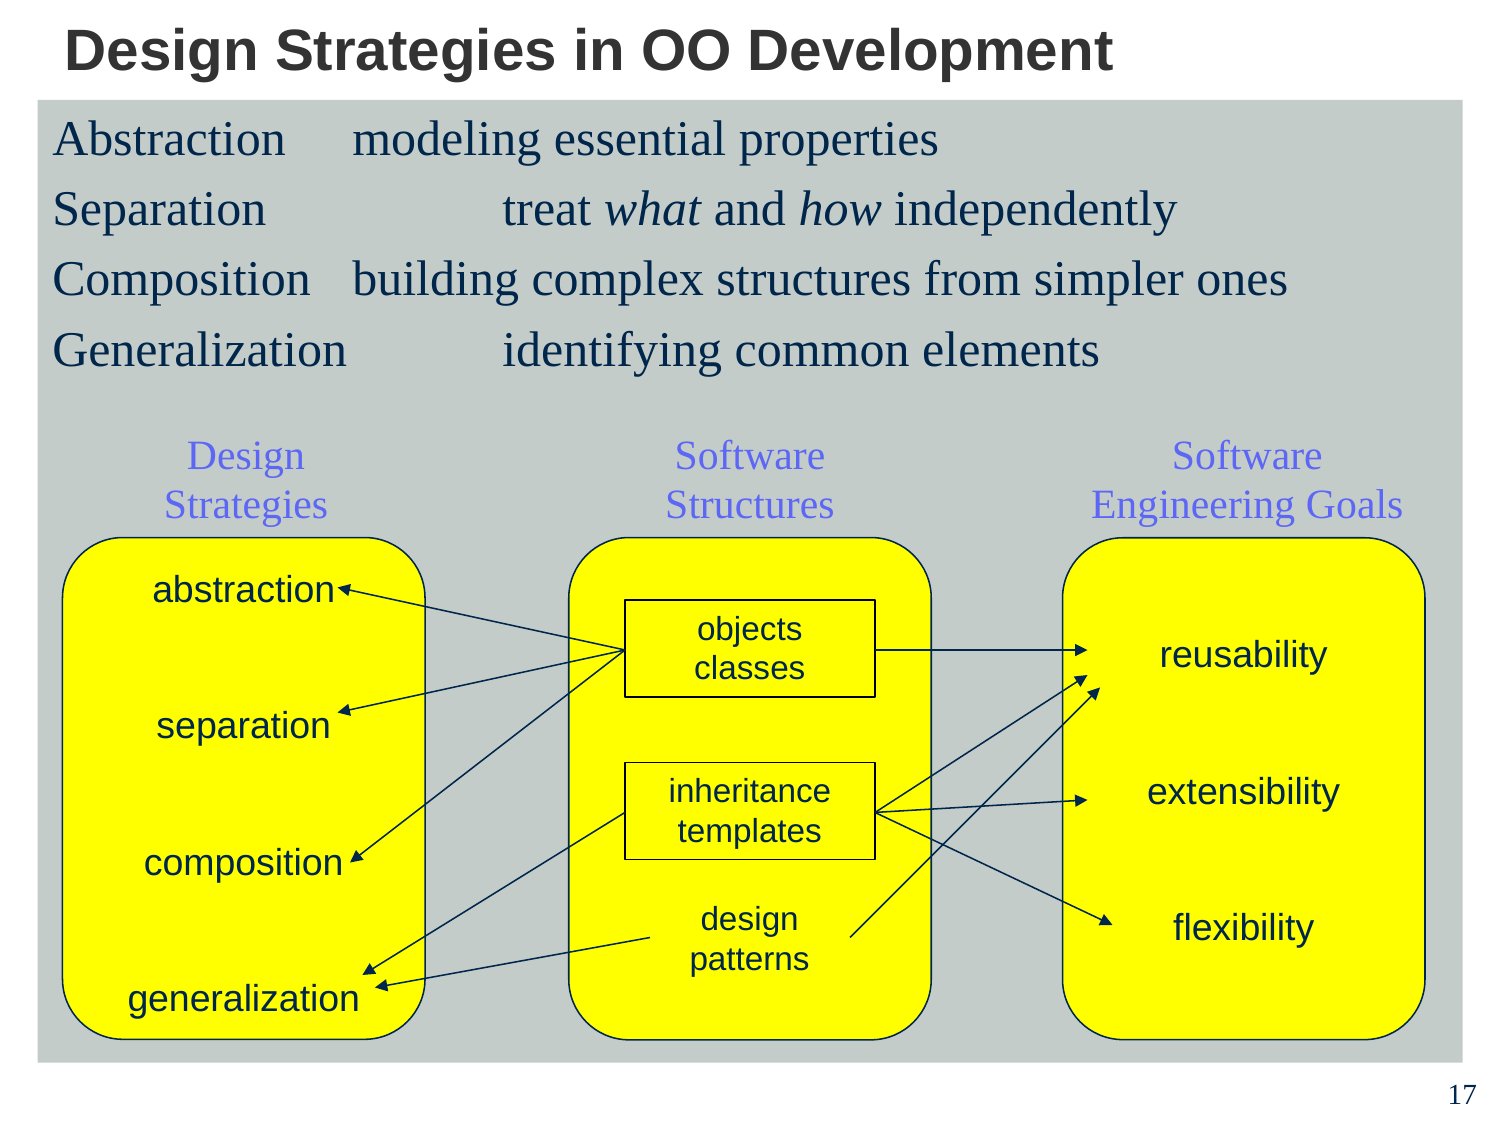

# Design Strategies in OO Development
Abstraction 	modeling essential properties
Separation 		treat what and how independently
Composition 	building complex structures from simpler ones
Generalization 	identifying common elements
Design
Strategies
Software
Structures
Software
Engineering Goals
abstraction
separation
composition
generalization
reusability
extensibility
flexibility
objects
classes
inheritance
templates
design
patterns